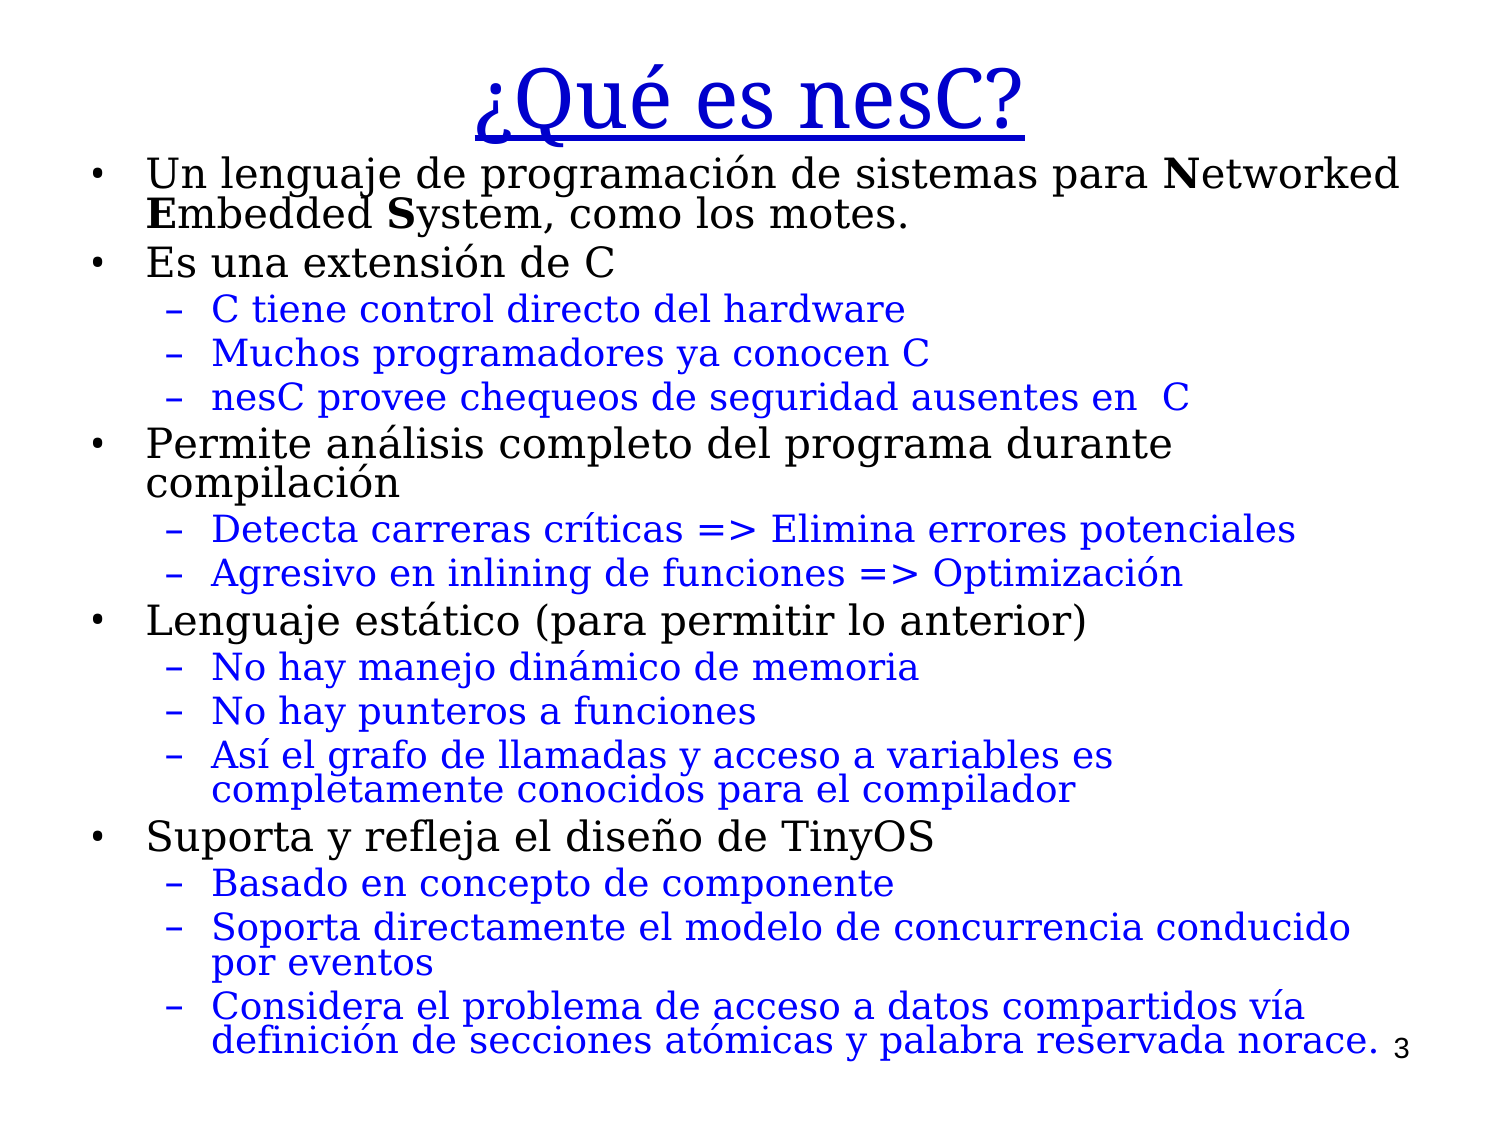

# ¿Qué es nesC?
Un lenguaje de programación de sistemas para Networked Embedded System, como los motes.
Es una extensión de C
C tiene control directo del hardware
Muchos programadores ya conocen C
nesC provee chequeos de seguridad ausentes en C
Permite análisis completo del programa durante compilación
Detecta carreras críticas => Elimina errores potenciales
Agresivo en inlining de funciones => Optimización
Lenguaje estático (para permitir lo anterior)
No hay manejo dinámico de memoria
No hay punteros a funciones
Así el grafo de llamadas y acceso a variables es completamente conocidos para el compilador
Suporta y refleja el diseño de TinyOS
Basado en concepto de componente
Soporta directamente el modelo de concurrencia conducido por eventos
Considera el problema de acceso a datos compartidos vía definición de secciones atómicas y palabra reservada norace.
3